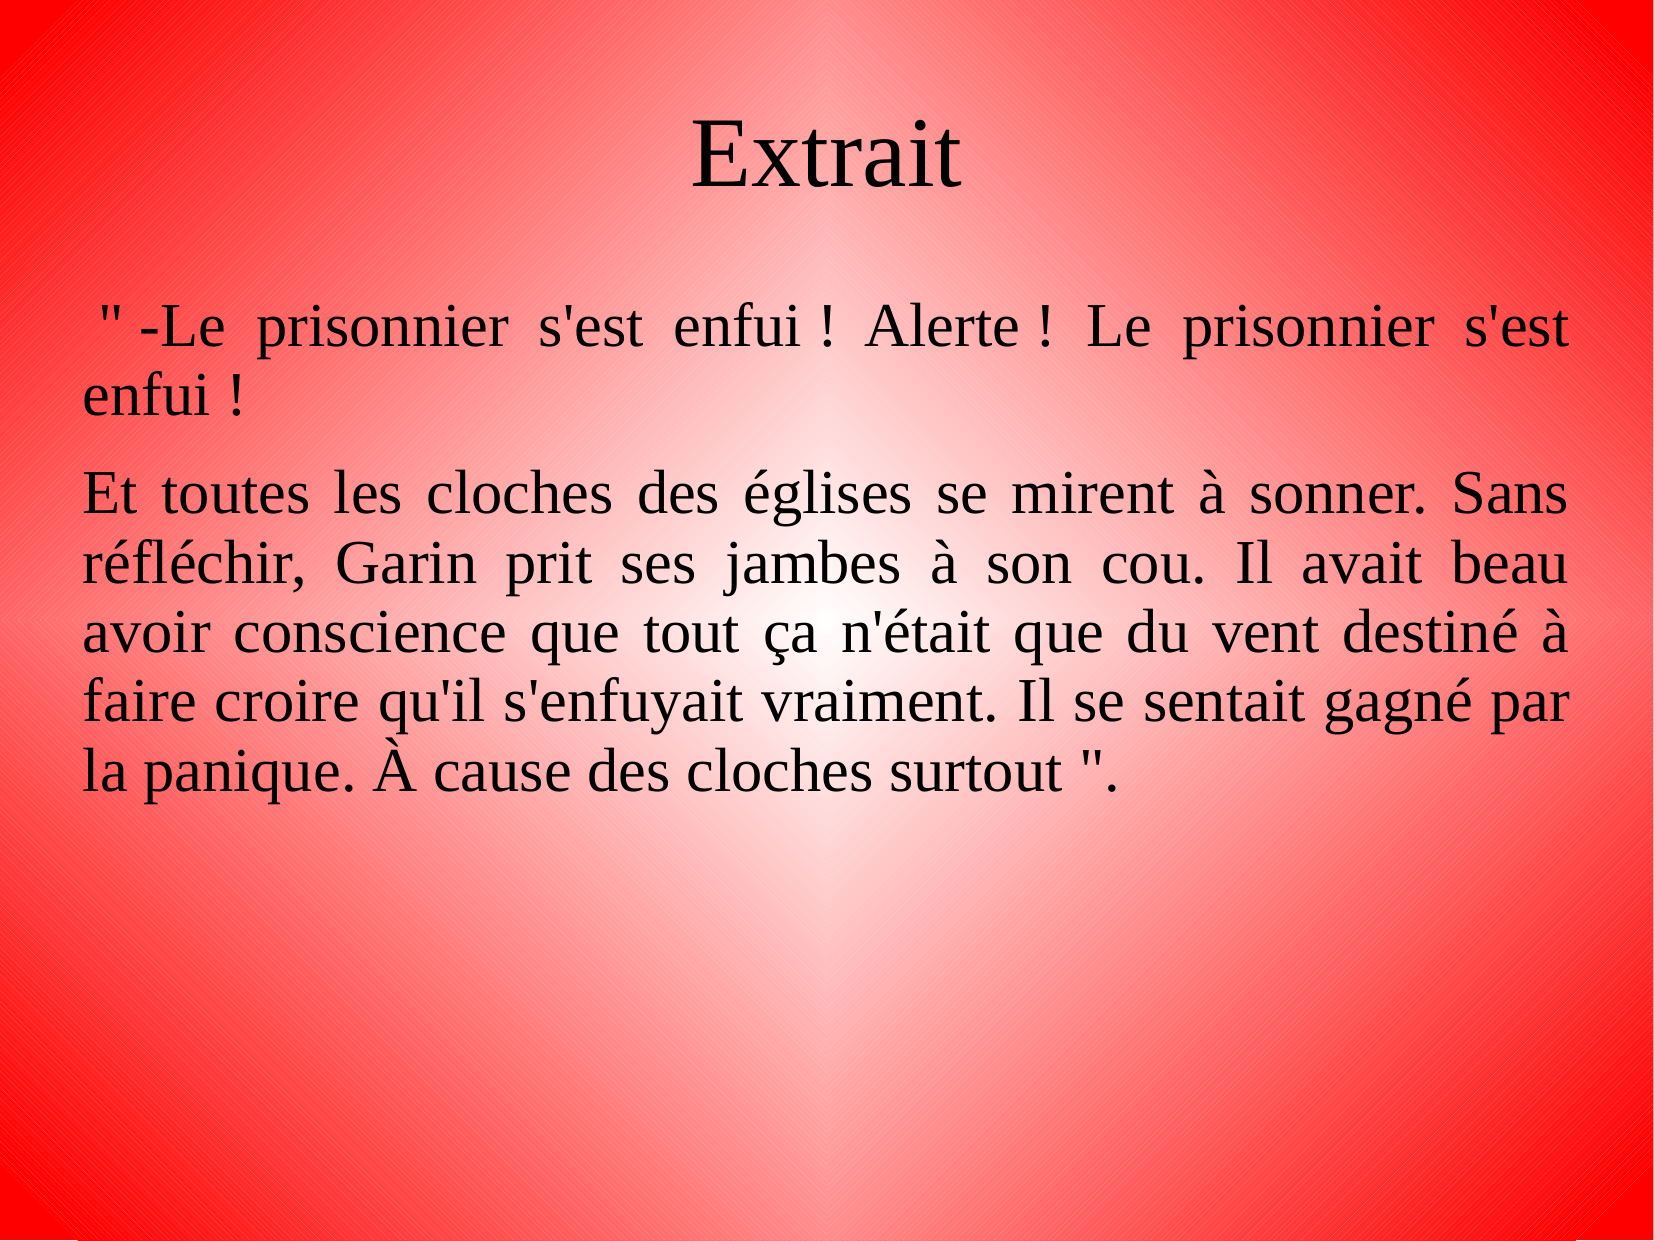

# Extrait
 " -Le prisonnier s'est enfui ! Alerte ! Le prisonnier s'est enfui !
Et toutes les cloches des églises se mirent à sonner. Sans réfléchir, Garin prit ses jambes à son cou. Il avait beau avoir conscience que tout ça n'était que du vent destiné à faire croire qu'il s'enfuyait vraiment. Il se sentait gagné par la panique. À cause des cloches surtout ".